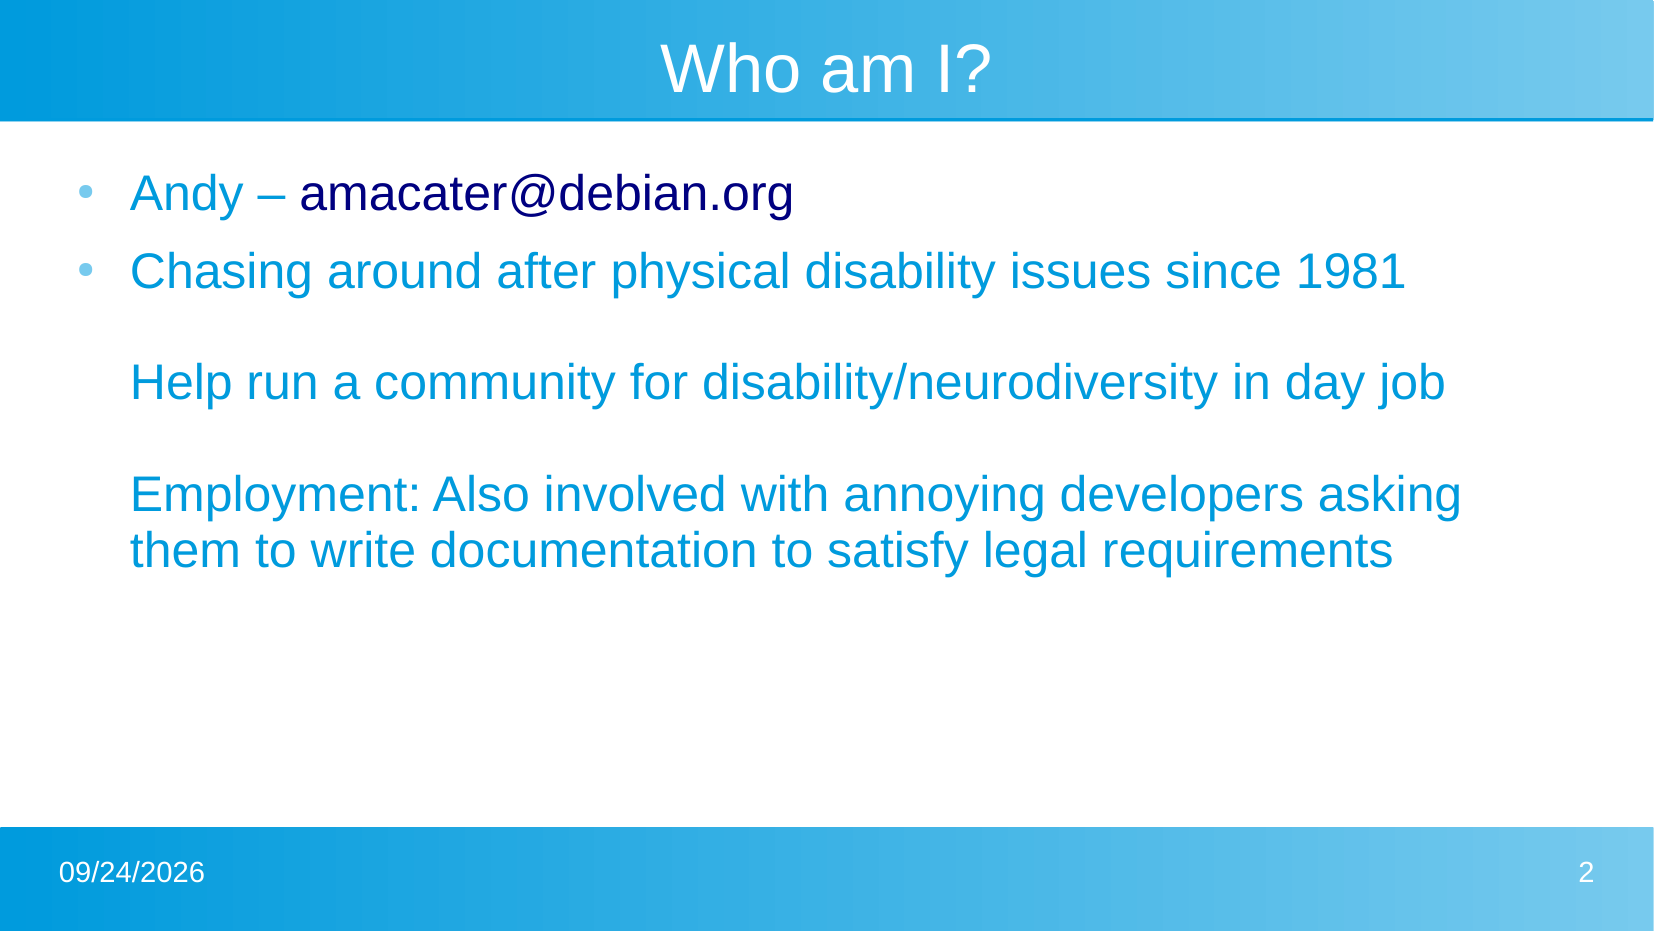

# Who am I?
Andy – amacater@debian.org
Chasing around after physical disability issues since 1981
Help run a community for disability/neurodiversity in day job
Employment: Also involved with annoying developers asking
them to write documentation to satisfy legal requirements
2